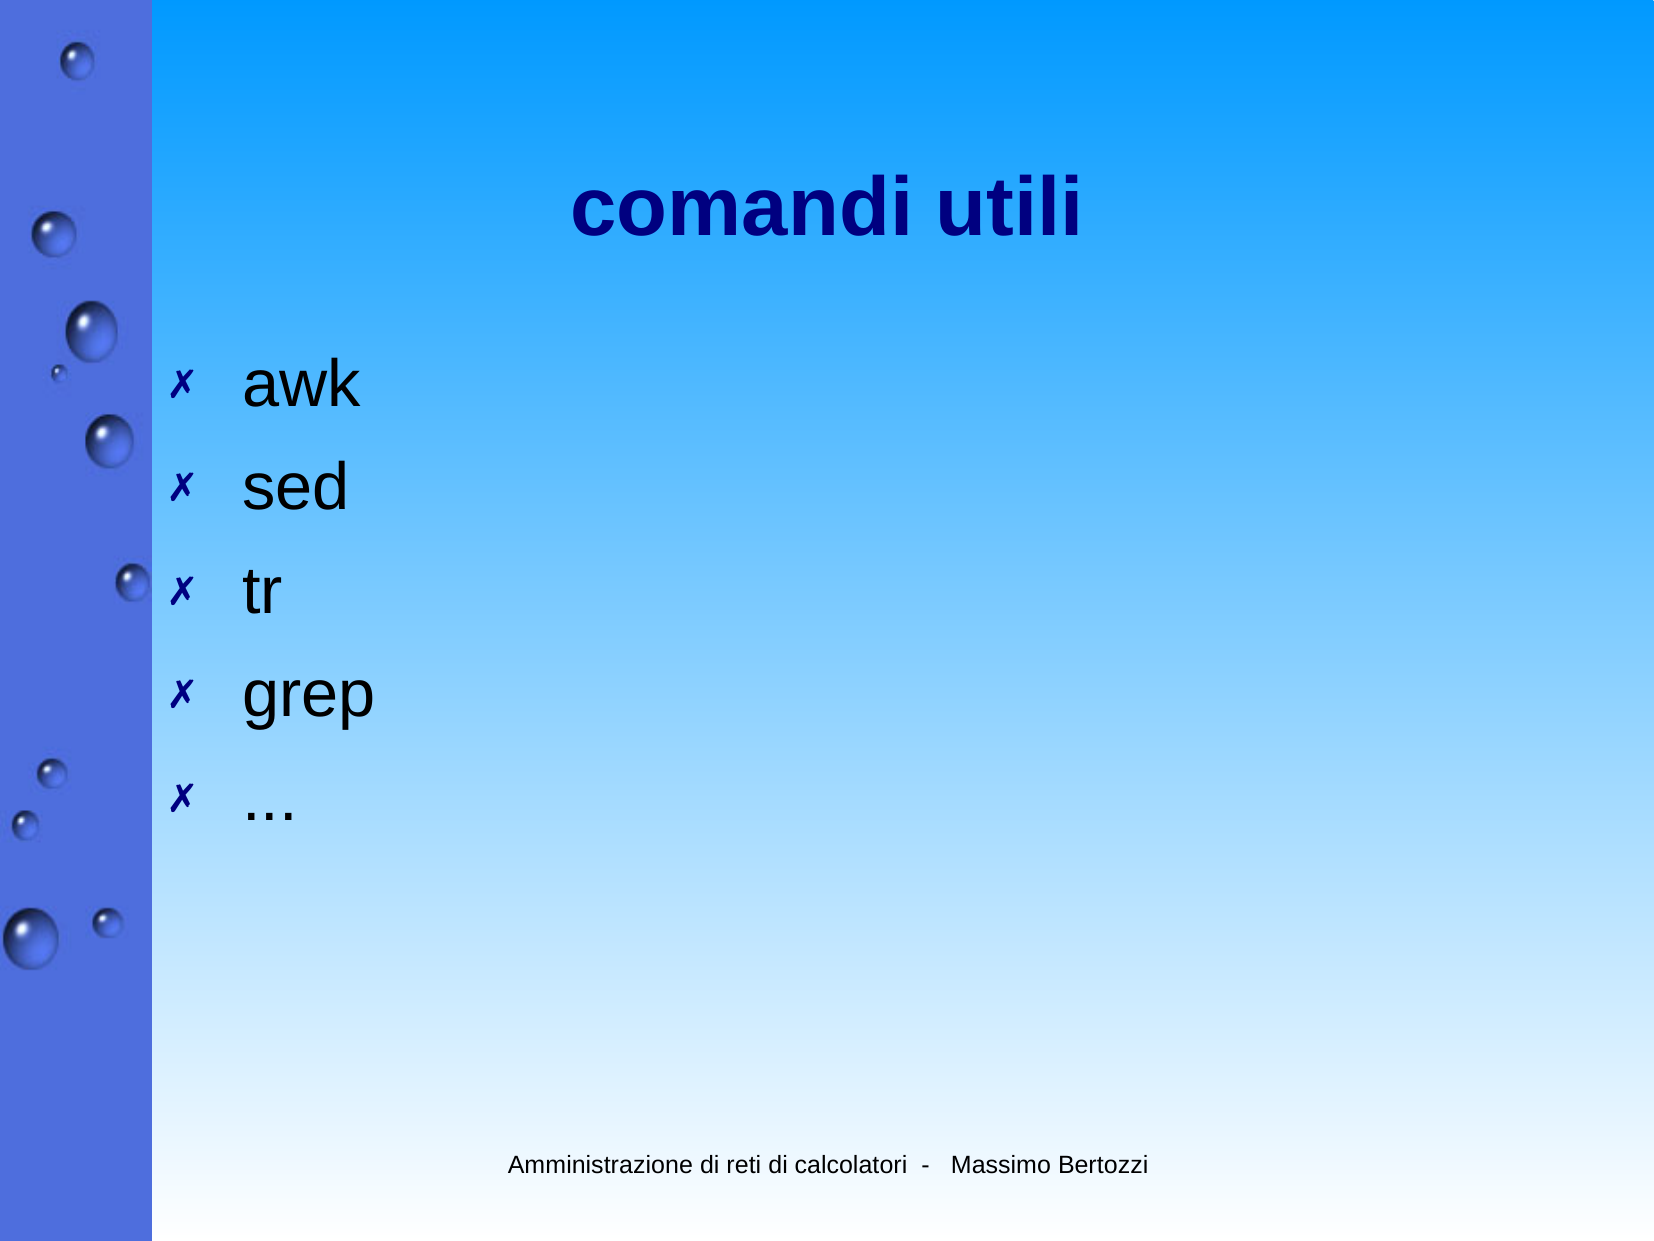

# comandi utili
awk
sed
tr
grep
...